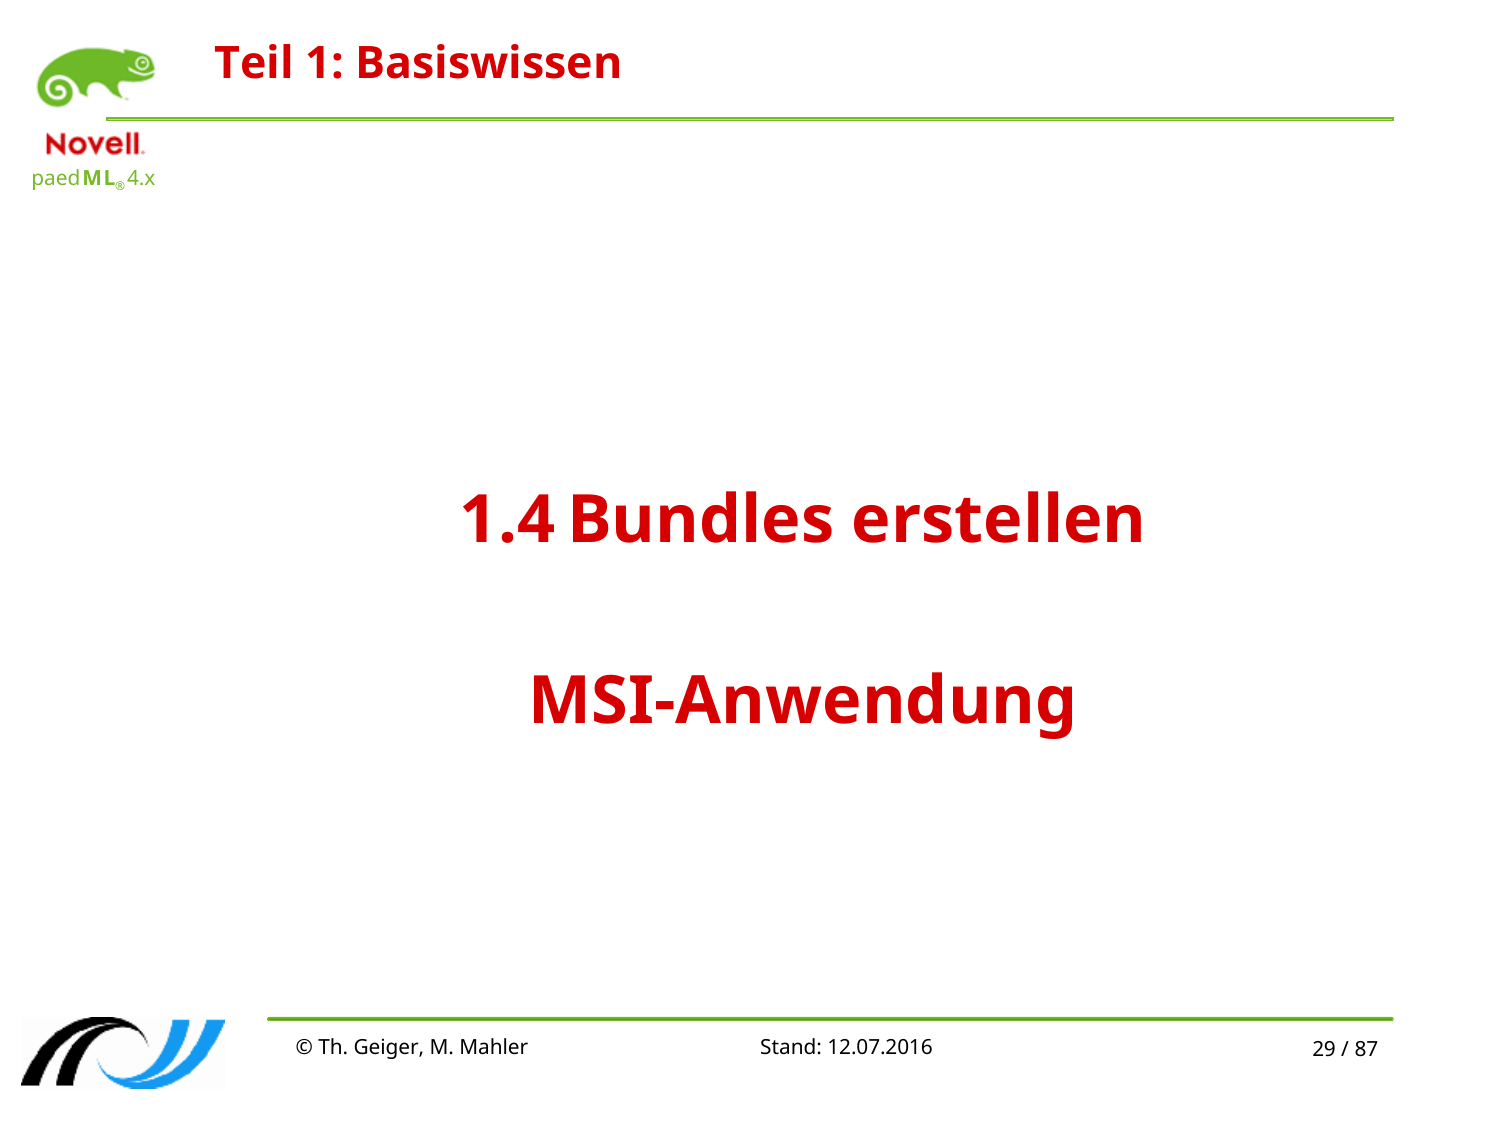

# Teil 1: Basiswissen
1.4 Bundles erstellen
MSI-Anwendung
© Th. Geiger, M. Mahler
12.07.2016
29